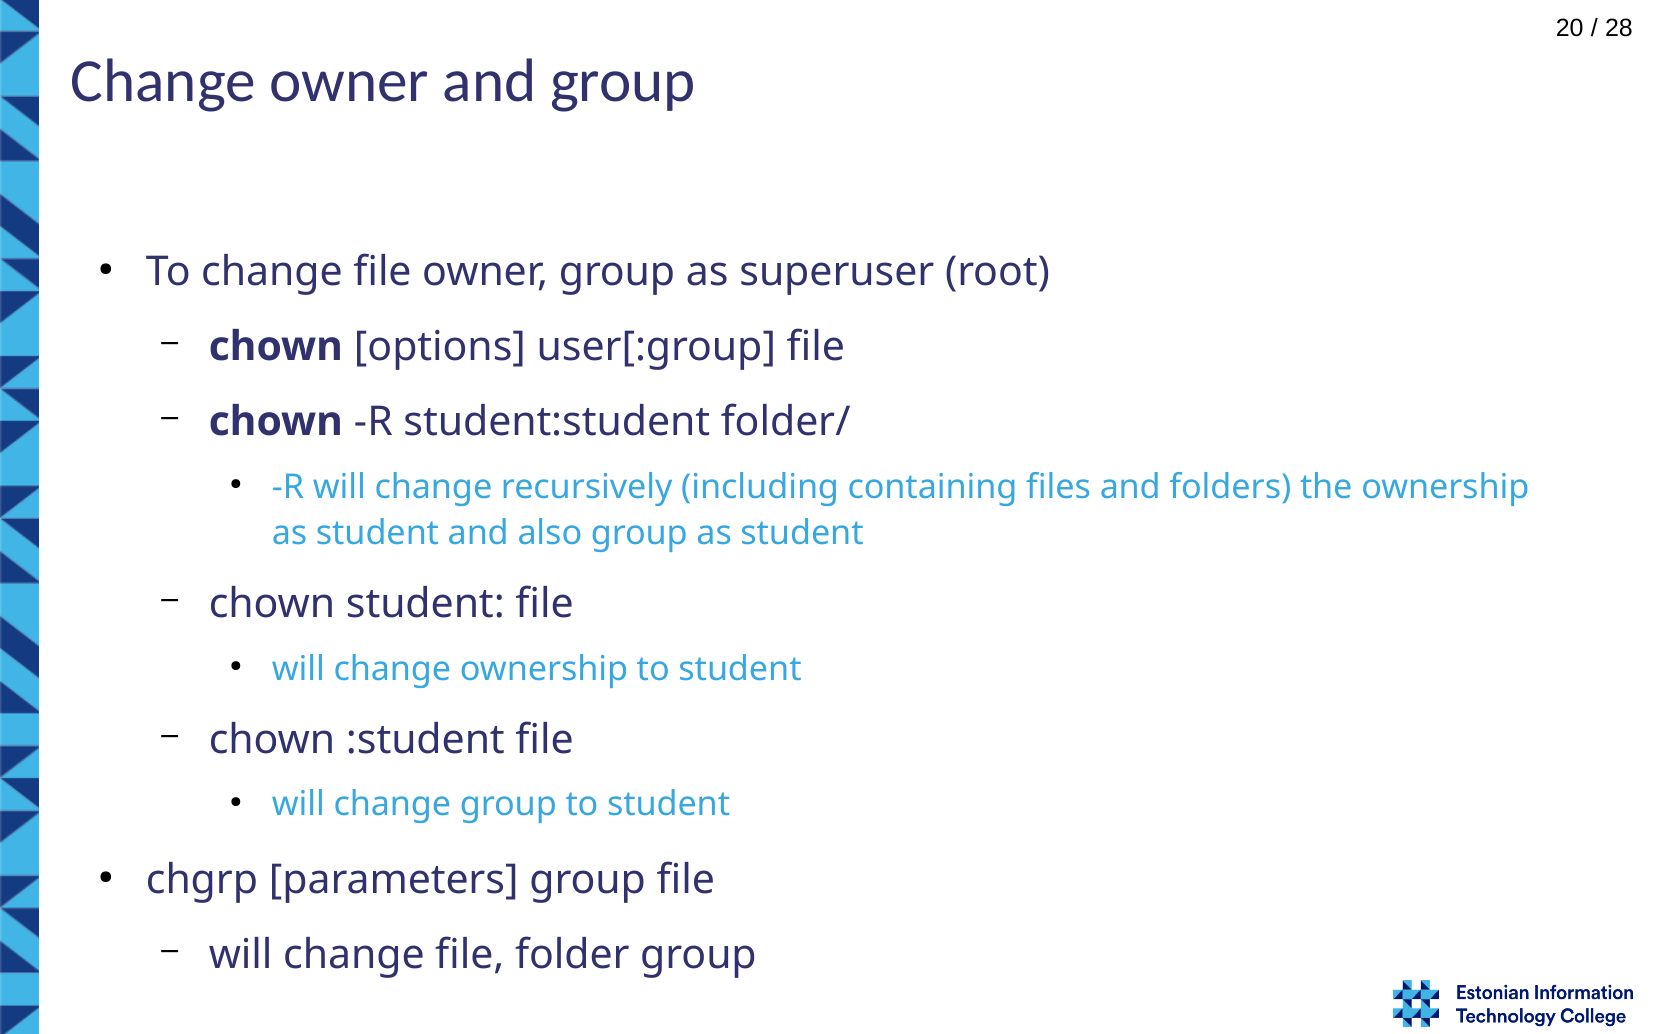

# Change owner and group
To change file owner, group as superuser (root)
chown [options] user[:group] file
chown -R student:student folder/
-R will change recursively (including containing files and folders) the ownership as student and also group as student
chown student: file
will change ownership to student
chown :student file
will change group to student
chgrp [parameters] group file
will change file, folder group